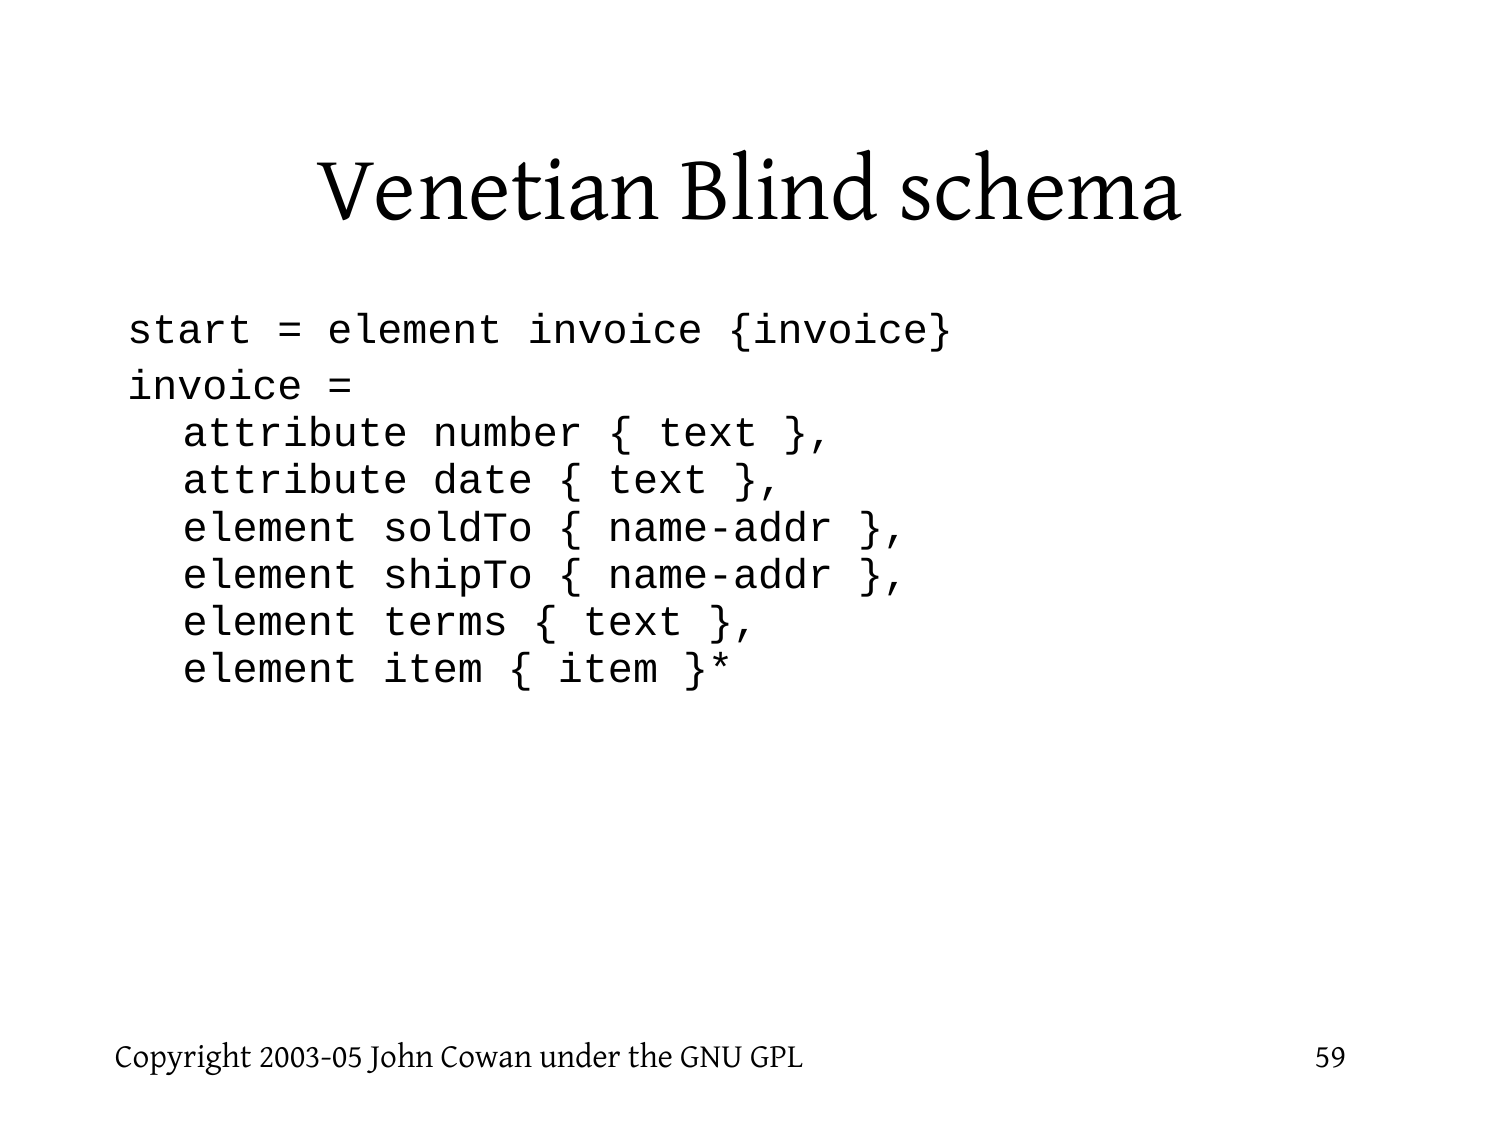

# Venetian Blind schema
start = element invoice {invoice}
invoice =
attribute number { text },
attribute date { text },
element soldTo { name-addr },
element shipTo { name-addr },
element terms { text },
element item { item }*